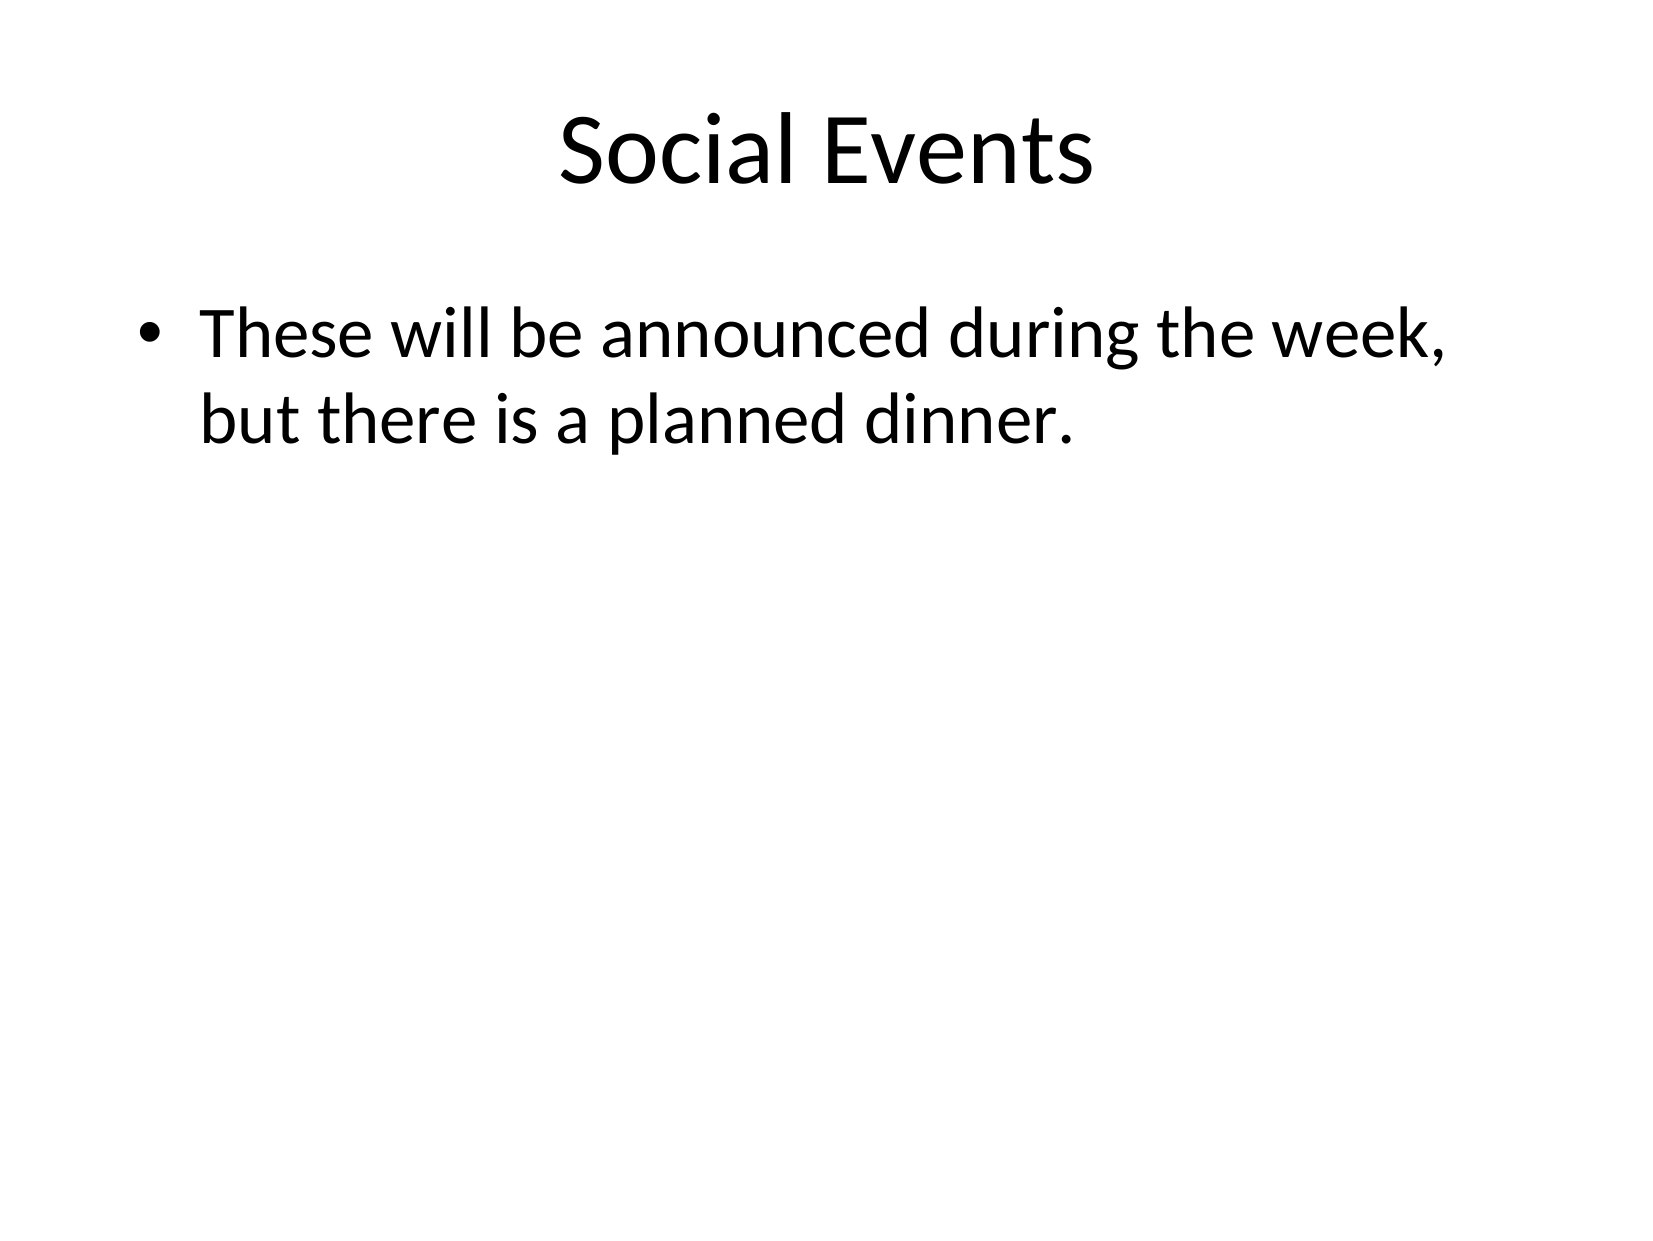

Social Events
These will be announced during the week, but there is a planned dinner.